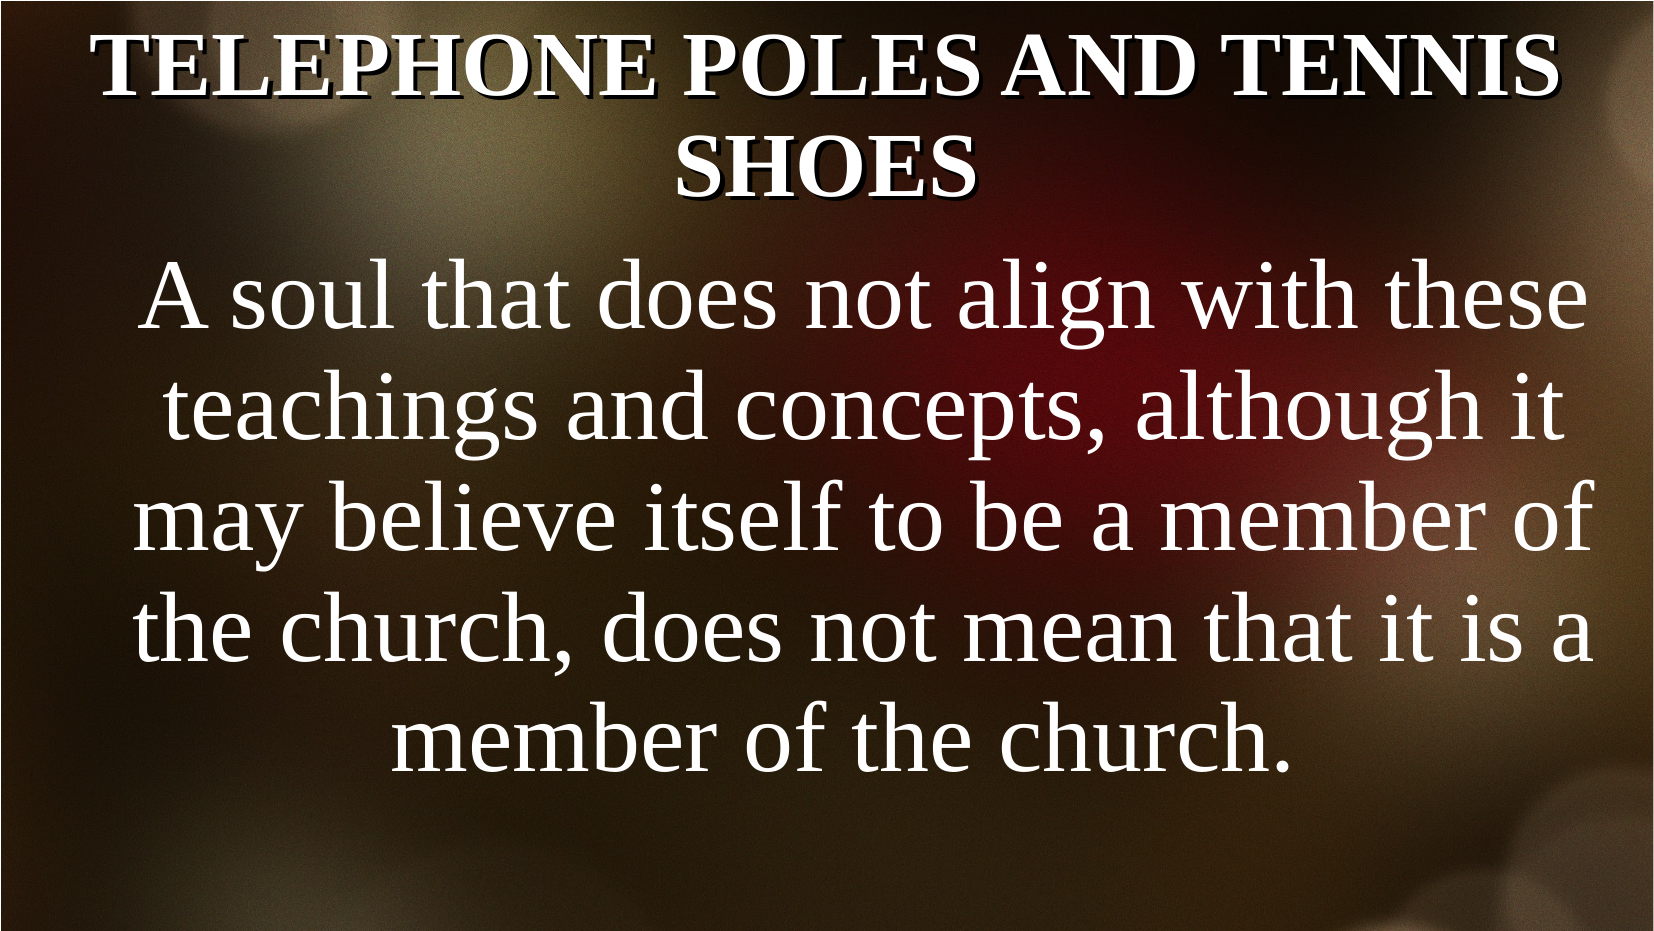

# TELEPHONE POLES AND TENNIS SHOES
A soul that does not align with these teachings and concepts, although it may believe itself to be a member of the church, does not mean that it is a member of the church.